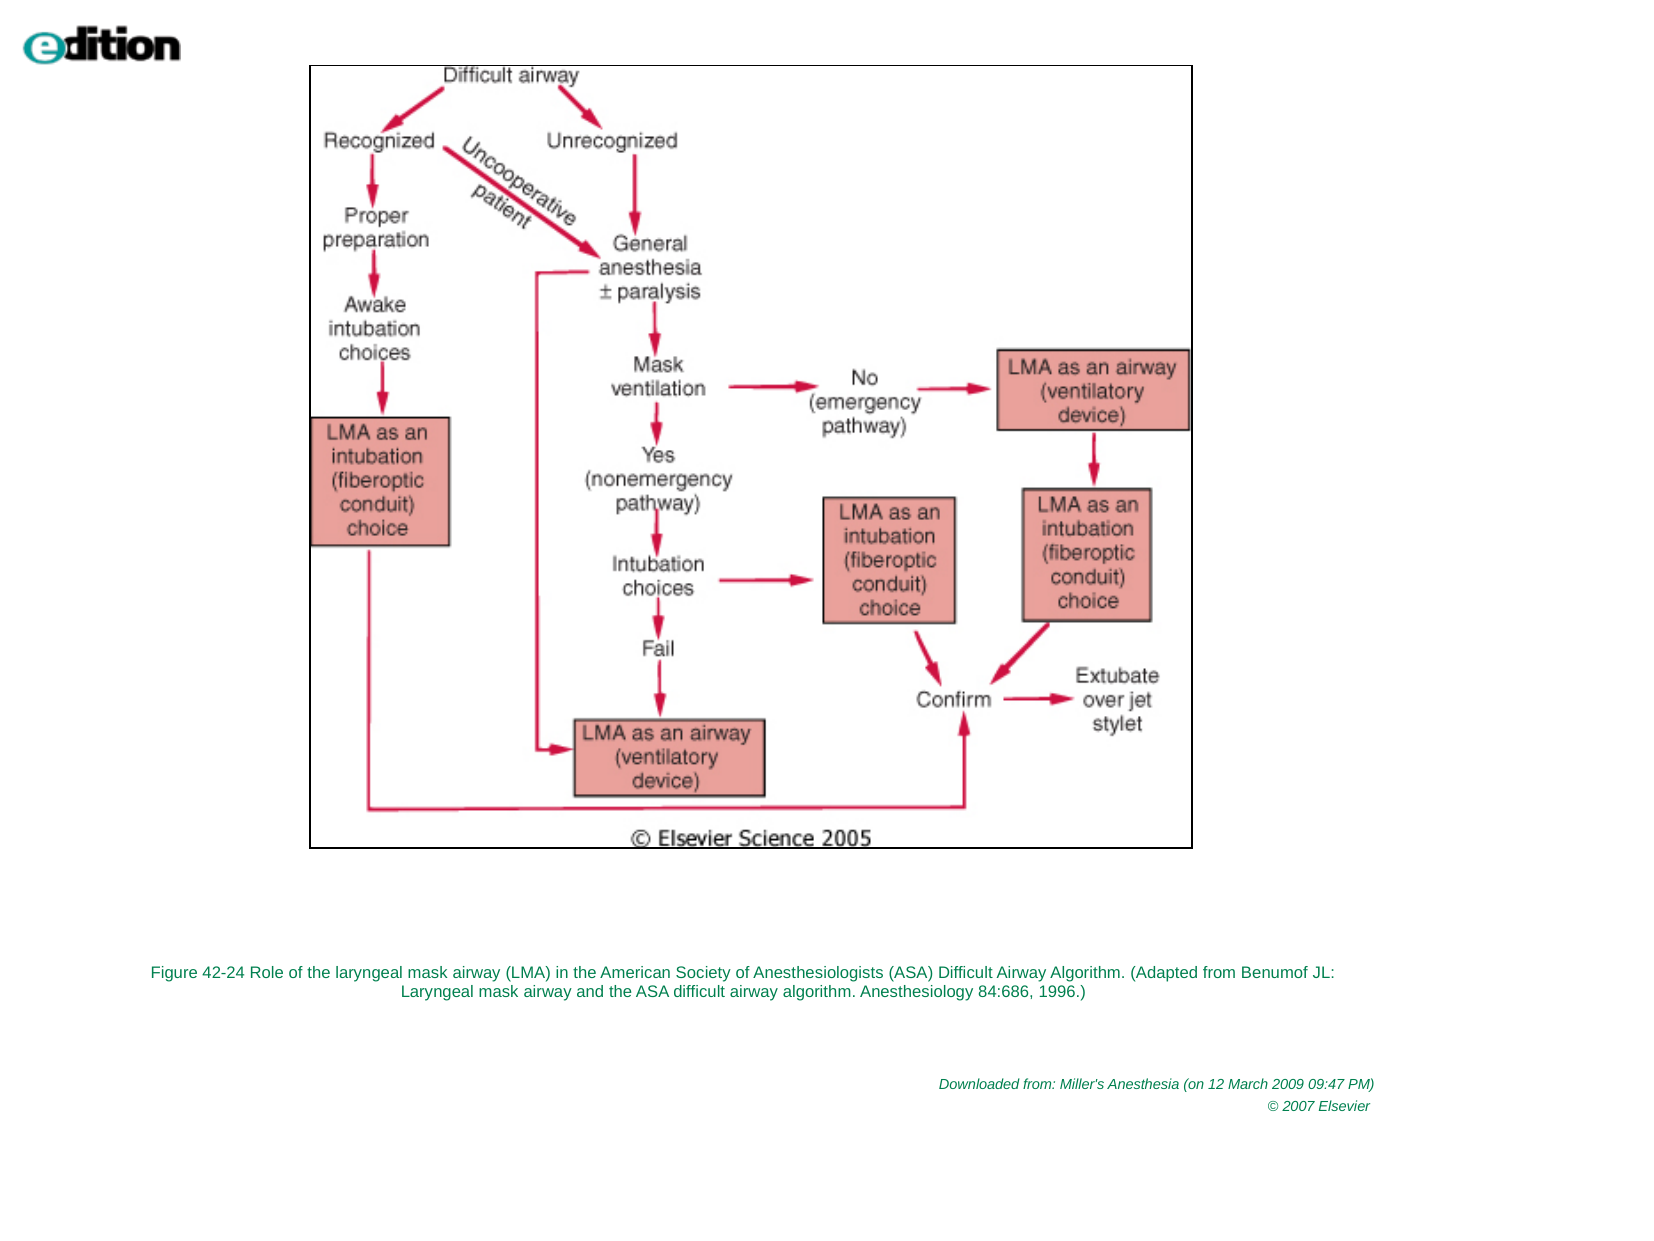

Figure 42-24 Role of the laryngeal mask airway (LMA) in the American Society of Anesthesiologists (ASA) Difficult Airway Algorithm. (Adapted from Benumof JL: Laryngeal mask airway and the ASA difficult airway algorithm. Anesthesiology 84:686, 1996.)
Downloaded from: Miller's Anesthesia (on 12 March 2009 09:47 PM)
© 2007 Elsevier